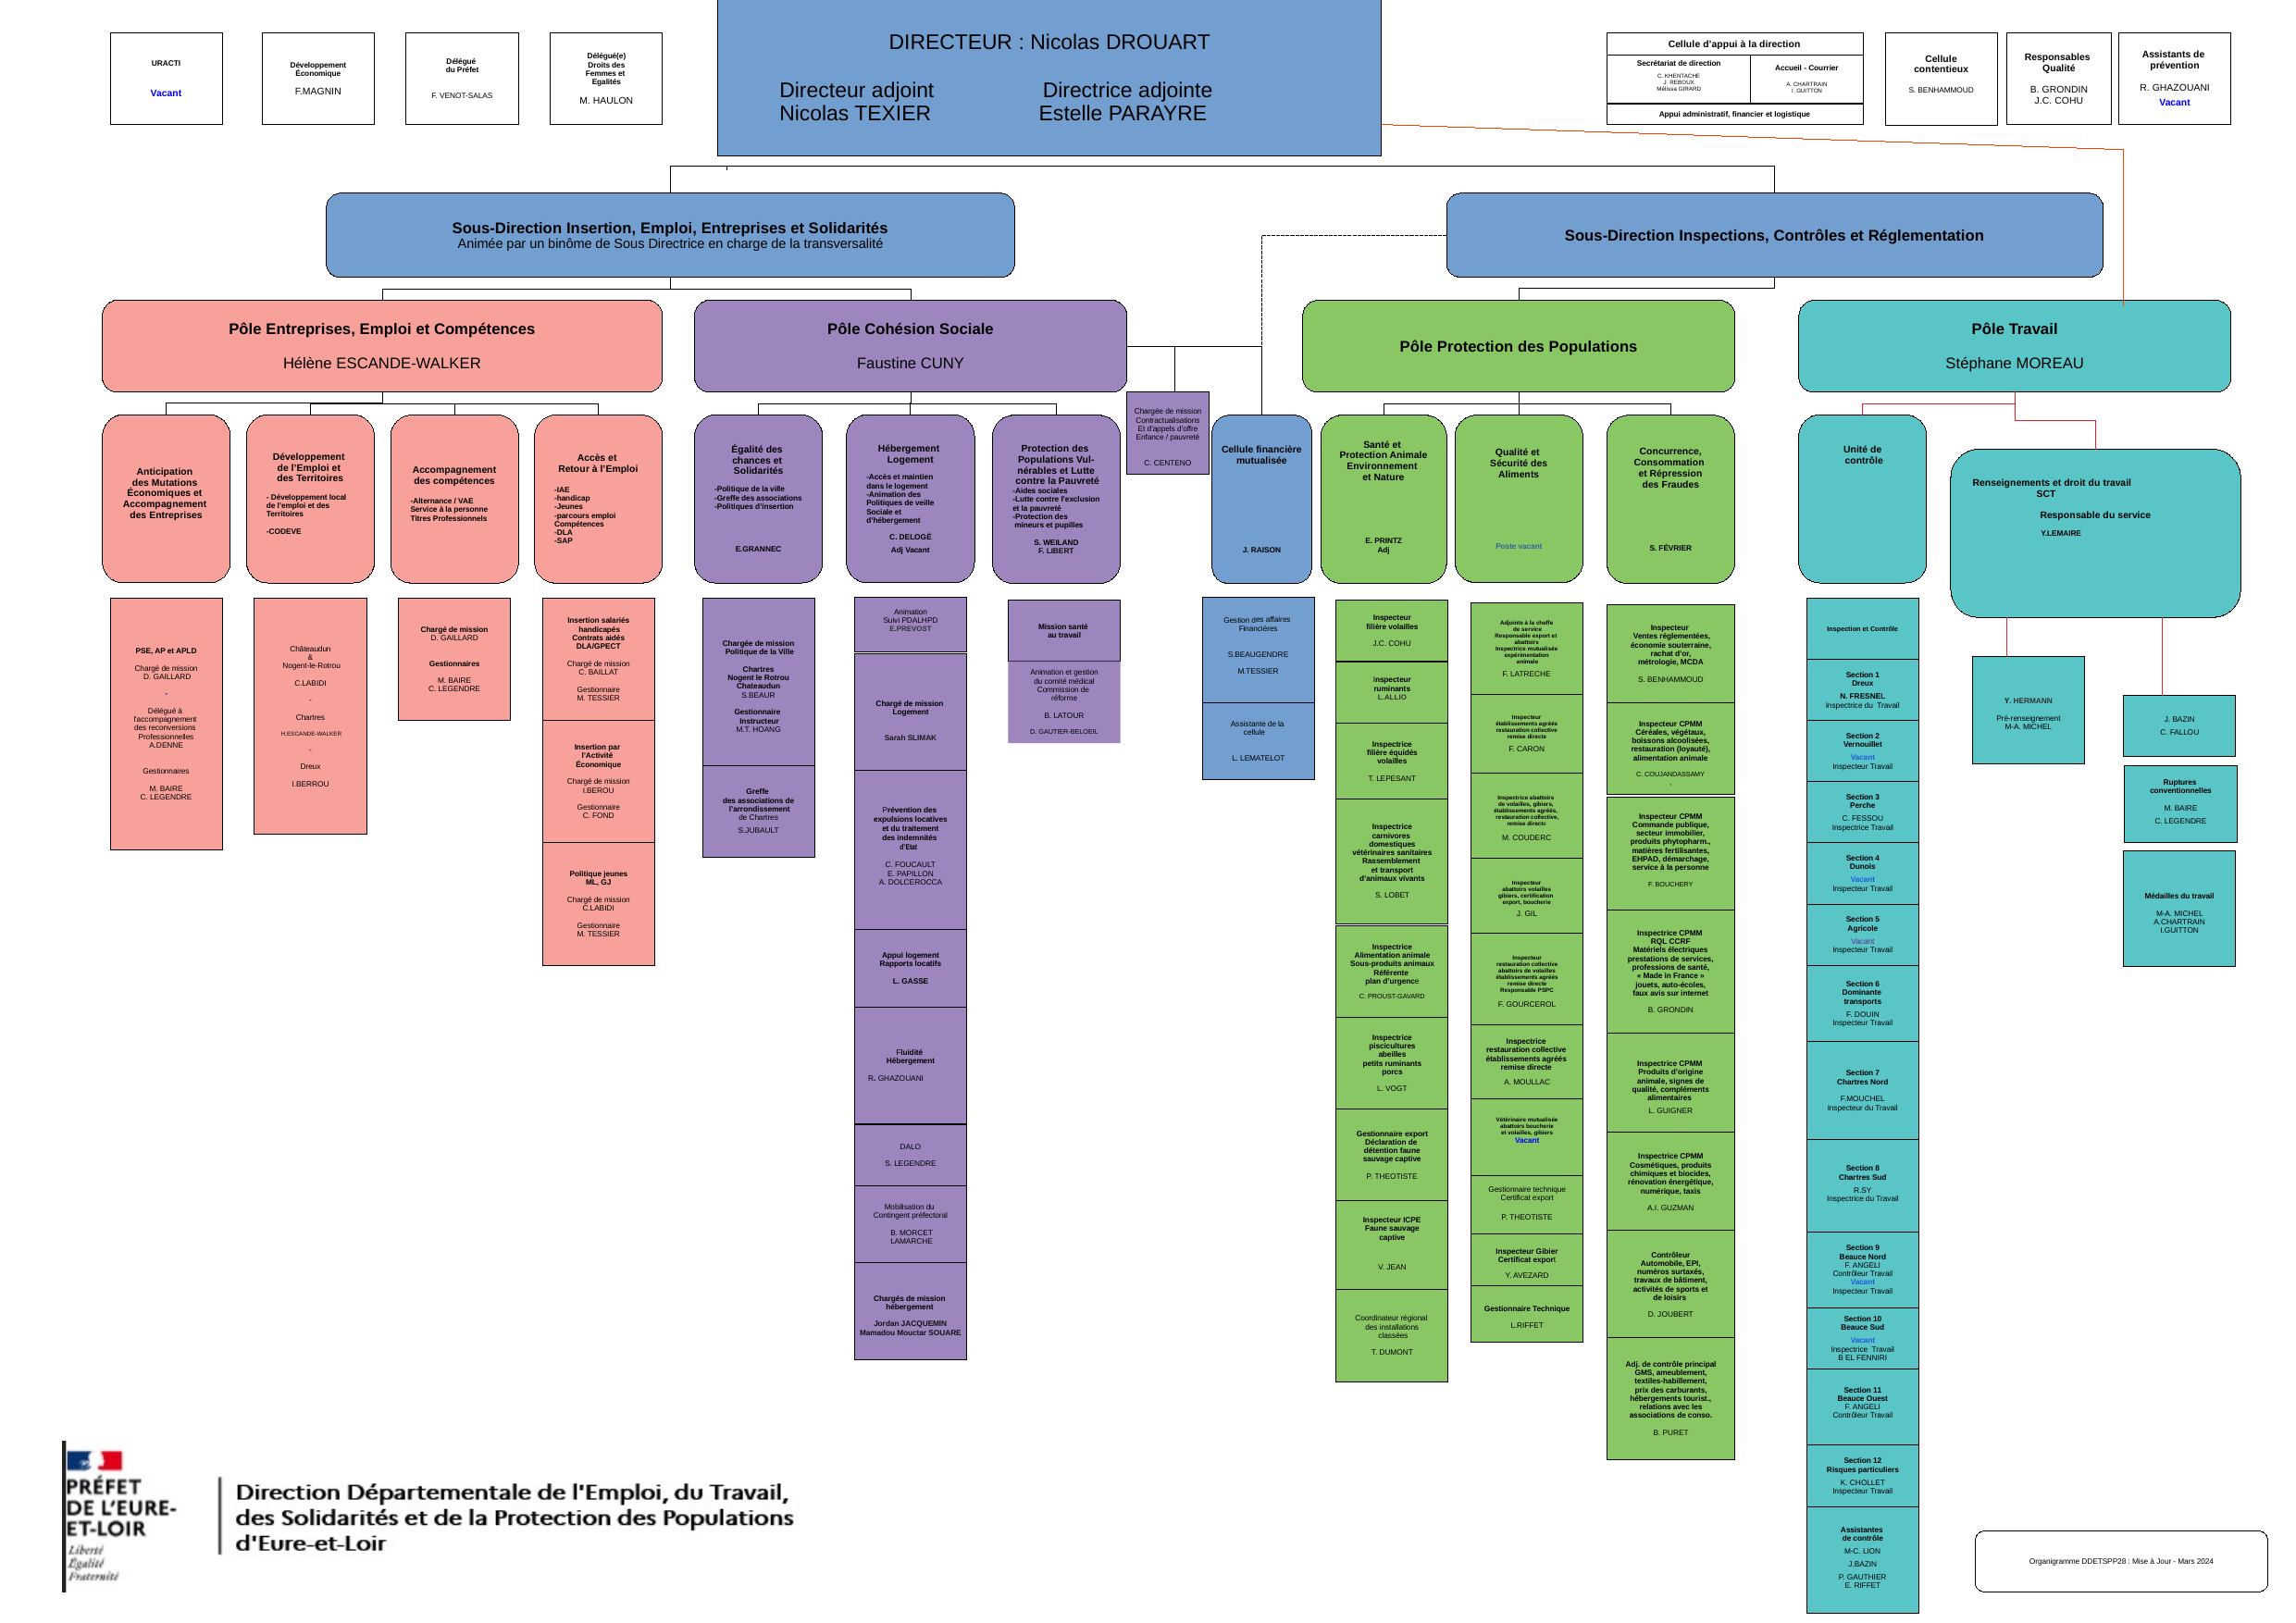

DIRECTEUR : Nicolas DROUART
 Directeur adjoint Directrice adjointe
 Nicolas TEXIER Estelle PARAYRE
Assistants de
prévention
R. GHAZOUANI
Vacant
Cellule d’appui à la direction
URACTI
Vacant
Développement
Économique
F.MAGNIN
Délégué
du Préfet
F. VENOT-SALAS
Délégué(e)
Droits des
Femmes et
Egalités
M. HAULON
Responsables
Qualité
B. GRONDIN
J.C. COHU
Cellule
contentieux
S. BENHAMMOUD
Secrétariat de direction
C. KHENTACHE
J. REBOUX
Mélissa GIRARD
Accueil - Courrier
A. CHARTRAIN
I .GUITTON
Appui administratif, financier et logistique
Sous-Direction Insertion, Emploi, Entreprises et Solidarités
Animée par un binôme de Sous Directrice en charge de la transversalité
Sous-Direction Inspections, Contrôles et Réglementation
Pôle Entreprises, Emploi et Compétences
Hélène ESCANDE-WALKER
Pôle Cohésion Sociale
Faustine CUNY
Pôle Protection des Populations
Pôle Travail
Stéphane MOREAU
Chargée de mission
Contractualisations
Et d’appels d’offre
Enfance / pauvreté
C. CENTENO
Anticipation
des Mutations
Économiques et
Accompagnement
des Entreprises
Hébergement
Logement
-Accès et maintien
dans le logement
-Animation des
Politiques de veille
Sociale et
d’hébergement
C. DELOGÉ
Adj Vacant
Développement
de l’Emploi et
des Territoires
- Développement local
de l’emploi et des
Territoires
-CODEVE
Unité de
 contrôle
Égalité des
chances et
Solidarités
-Politique de la ville
-Greffe des associations
-Politiques d’insertion
E.GRANNEC
Accompagnement
des compétences
-Alternance / VAE
Service à la personne
Titres Professionnels
Accès et
Retour à l’Emploi
-IAE
-handicap
-Jeunes
-parcours emploi
Compétences
-DLA
-SAP
Qualité et
Sécurité des
Aliments
Poste vacant
Protection des
Populations Vul-
nérables et Lutte
 contre la Pauvreté
 -Aides sociales
 -Lutte contre l’exclusion
 et la pauvreté
 -Protection des
 mineurs et pupilles
S. WEILAND
F. LIBERT
Cellule financière
mutualisée
J. RAISON
Santé et
Protection Animale
Environnement
et Nature
E. PRINTZ
Adj
Concurrence,
Consommation
et Répression
des Fraudes
S. FÉVRIER
Renseignements et droit du travail
 SCT
Responsable du service
	Y.LEMAIRE
Gestion des affaires
Financières
S.BEAUGENDRE
M.TESSIER
Animation
Suivi PDALHPD
E.PREVOST
Chargé de mission
D. GAILLARD
Gestionnaires
M. BAIRE
C. LEGENDRE
Inspection et Contrôle
Insertion salariés
 handicapés
Contrats aidés
DLA/GPECT
Chargé de mission
C. BAILLAT
Gestionnaire
M. TESSIER
Chargée de mission
 Politique de la Ville
Chartres
Nogent le Rotrou
Chateaudun
S.BEAUR
Gestionnaire
 Instructeur
M.T. HOANG
PSE, AP et APLD
Chargé de mission
 D. GAILLARD
-
Délégué à
l'accompagnement
des reconversions
Professionnelles
A.DENNE
Gestionnaires
M. BAIRE
C. LEGENDRE
Châteaudun
&
 Nogent-le-Rotrou
C.LABIDI
-
Chartres
 H.ESCANDE-WALKER
-
Dreux
I.BERROU
Mission santé
au travail
Inspecteur
filière volailles
J.C. COHU
Adjointe à la cheffe
 de service
Responsable export et
abattoirs
Inspectrice mutualisée
expérimentation
 animale
F. LATRECHE
Inspecteur
 Ventes réglementées,
économie souterraine,
rachat d’or,
métrologie, MCDA
S. BENHAMMOUD
Chargé de mission
Logement
Sarah SLIMAK
Y. HERMANN
Pré-renseignement
M-A. MICHEL
Section 1
Dreux
N. FRESNEL
Inspectrice du Travail
Animation et gestion
du comité médical
Commission de
réforme
B. LATOUR
D. GAUTIER-BELOEIL
Inspecteur
ruminants
L.ALLIO
Inspecteur
établissements agréés
restauration collective
remise directe
F. CARON
J. BAZIN
C. FALLOU
Inspecteur CPMM
Céréales, végétaux,
boissons alcoolisées,
restauration (loyauté),
alimentation animale
C. COUJANDASSAMY
Assistante de la
cellule
L. LEMATELOT
Insertion par
l’Activité
Économique
Chargé de mission
I.BEROU
Gestionnaire
C. FOND
Section 2
Vernouillet
Vacant
Inspecteur Travail
Inspectrice
filière équidés
volailles
T. LEPESANT
Greffe
des associations de
 l’arrondissement
de Chartres
S.JUBAULT
Ruptures
conventionnelles
M. BAIRE
C. LEGENDRE
Prévention des
expulsions locatives
 et du traitement
des indemnités
d’Etat
C. FOUCAULT
E. PAPILLON
A. DOLCEROCCA
Inspectrice abattoirs
de volailles, gibiers,
établissements agréés,
 restauration collective,
remise directe
M. COUDERC
Section 3
Perche
C. FESSOU
Inspectrice Travail
,
Inspecteur CPMM
Commande publique,
secteur immobilier,
produits phytopharm.,
matières fertilisantes,
EHPAD, démarchage,
service à la personne
F. BOUCHERY
Inspectrice
carnivores
domestiques
vétérinaires sanitaires
Rassemblement
et transport
d’animaux vivants
S. LOBET
Politique jeunes
ML, GJ
Chargé de mission
C.LABIDI
Gestionnaire
M. TESSIER
Section 4
Dunois
Vacant
Inspecteur Travail
Médailles du travail
M-A. MICHEL
A.CHARTRAIN
I.GUITTON
Inspecteur
abattoirs volailles
gibiers, certification
export, boucherie
J. GIL
Section 5
Agricole
Vacant
Inspecteur Travail
Inspectrice CPMM
RQL CCRF
Matériels électriques
prestations de services,
professions de santé,
« Made in France »
jouets, auto-écoles,
faux avis sur internet
B. GRONDIN
Inspectrice
Alimentation animale
Sous-produits animaux
Référente
plan d’urgence
C. PROUST-GAVARD
Appui logement
Rapports locatifs
L. GASSE
Inspecteur
restauration collective
abattoirs de volailles
établissements agréés
remise directe
Responsable PSPC
F. GOURCEROL
Section 6
Dominante
transports
F. DOUIN
Inspecteur Travail
Fluidité
Hébergement
R. GHAZOUANI
Inspectrice
piscicultures
abeilles
petits ruminants
porcs
L. VOGT
Inspectrice
restauration collective
établissements agréés
remise directe
A. MOULLAC
Inspectrice CPMM
Produits d’origine
animale, signes de
qualité, compléments
alimentaires
L. GUIGNER
Section 7
Chartres Nord
F.MOUCHEL
Inspecteur du Travail
Vétérinaire mutualisée
abattoirs boucherie
et volailles, gibiers
Vacant
Gestionnaire export
Déclaration de
détention faune
sauvage captive
P. THEOTISTE
DALO
S. LEGENDRE
Inspectrice CPMM
Cosmétiques, produits
chimiques et biocides,
rénovation énergétique,
numérique, taxis
A.I. GUZMAN
Section 8
Chartres Sud
R.SY
Inspectrice du Travail
Gestionnaire technique
Certificat export
P. THEOTISTE
Mobilisation du
Contingent préfectoral
 B. MORCET
 LAMARCHE
Inspecteur ICPE
Faune sauvage
captive
V. JEAN
Contrôleur
Automobile, EPI,
numéros surtaxés,
travaux de bâtiment,
activités de sports et
de loisirs
D. JOUBERT
Section 9
Beauce Nord
F. ANGELI
Contrôleur Travail
Vacant
Inspecteur Travail
Inspecteur Gibier
Certificat export
Y. AVEZARD
Chargés de mission
hébergement
Jordan JACQUEMIN
Mamadou Mouctar SOUARE
Gestionnaire Technique
L.RIFFET
Coordinateur régional
des installations
 classées
T. DUMONT
Section 10
Beauce Sud
Vacant
Inspectrice Travail
B EL FENNIRI
Adj. de contrôle principal
GMS, ameublement,
textiles-habillement,
prix des carburants,
hébergements tourist.,
relations avec les
associations de conso.
B. PURET
Section 11
Beauce Ouest
F. ANGELI
Contrôleur Travail
Section 12
Risques particuliers
K. CHOLLET
Inspecteur Travail
Assistantes
de contrôle
M-C. LION
J.BAZIN
P. GAUTHIER
E. RIFFET
Organigramme DDETSPP28 : Mise à Jour - Mars 2024